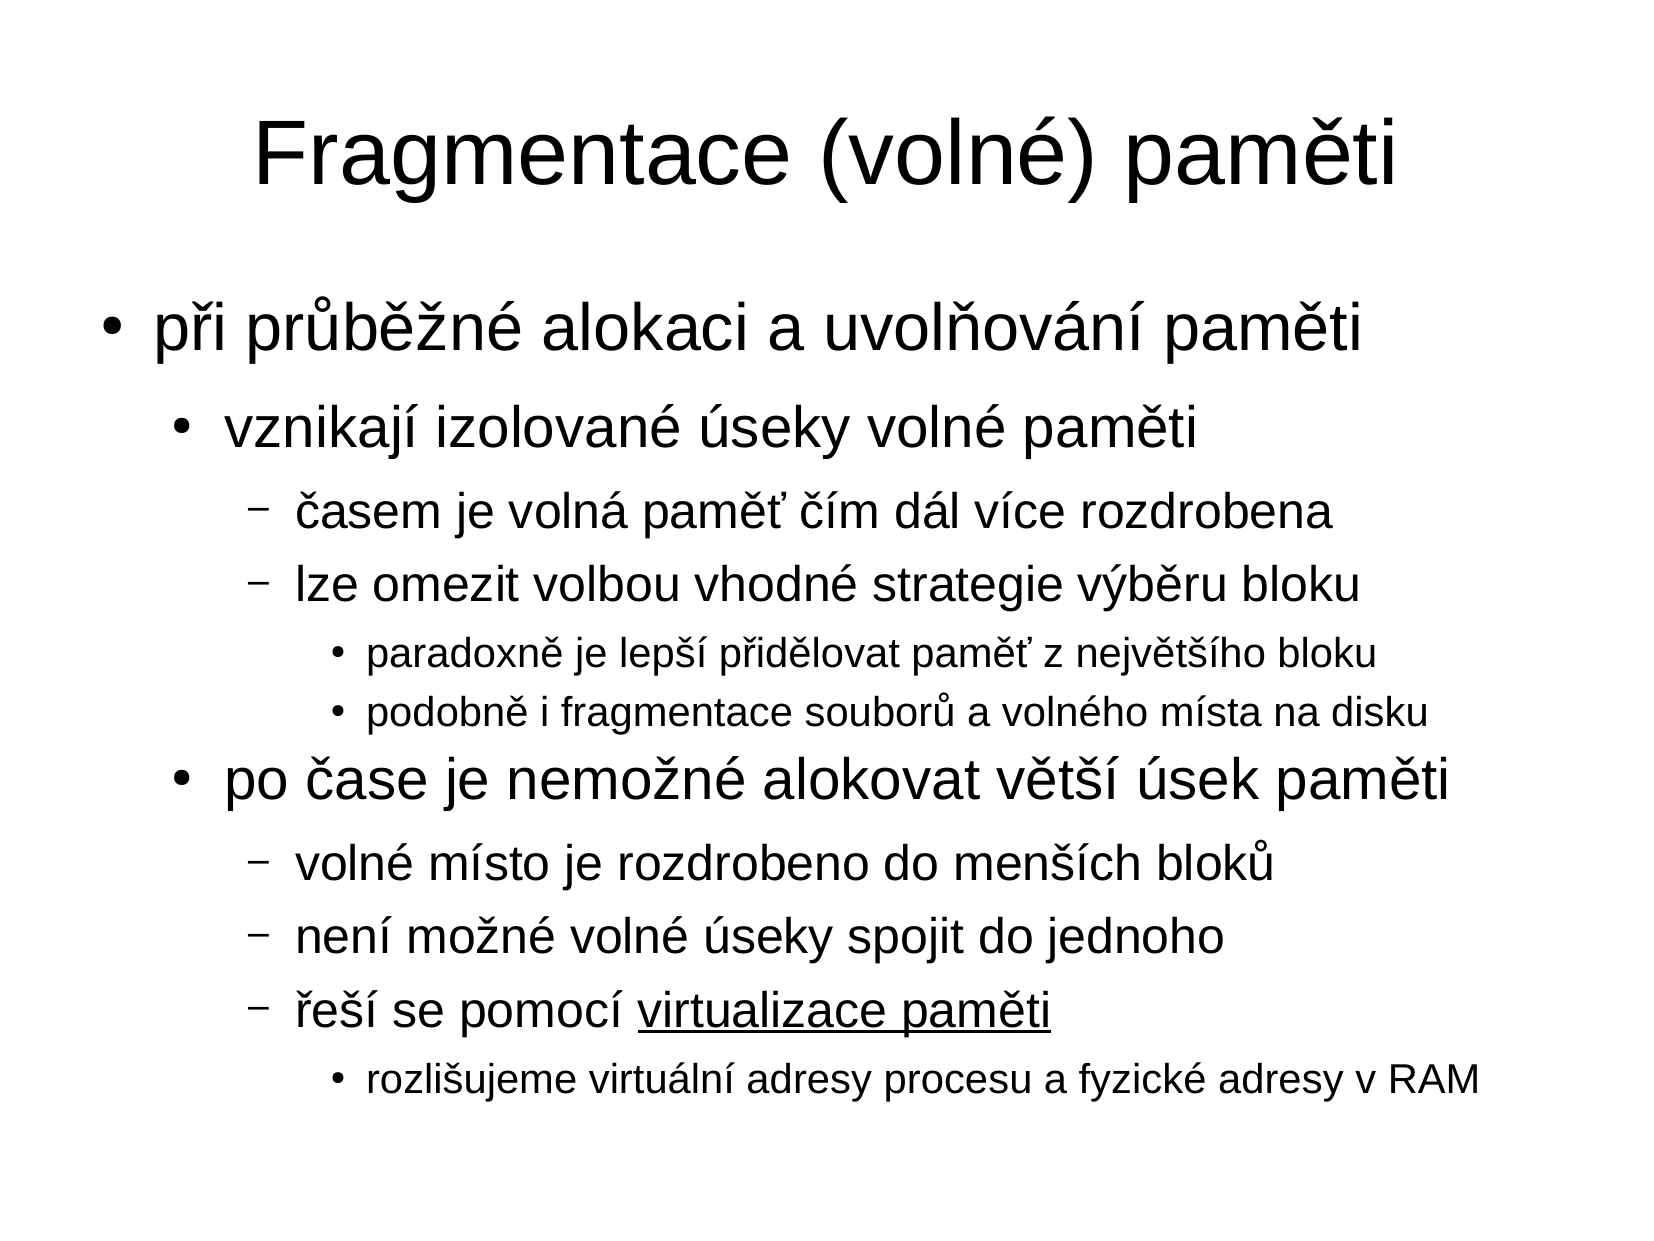

# Fragmentace (volné) paměti
při průběžné alokaci a uvolňování paměti
vznikají izolované úseky volné paměti
časem je volná paměť čím dál více rozdrobena
lze omezit volbou vhodné strategie výběru bloku
paradoxně je lepší přidělovat paměť z největšího bloku
podobně i fragmentace souborů a volného místa na disku
po čase je nemožné alokovat větší úsek paměti
volné místo je rozdrobeno do menších bloků
není možné volné úseky spojit do jednoho
řeší se pomocí virtualizace paměti
rozlišujeme virtuální adresy procesu a fyzické adresy v RAM